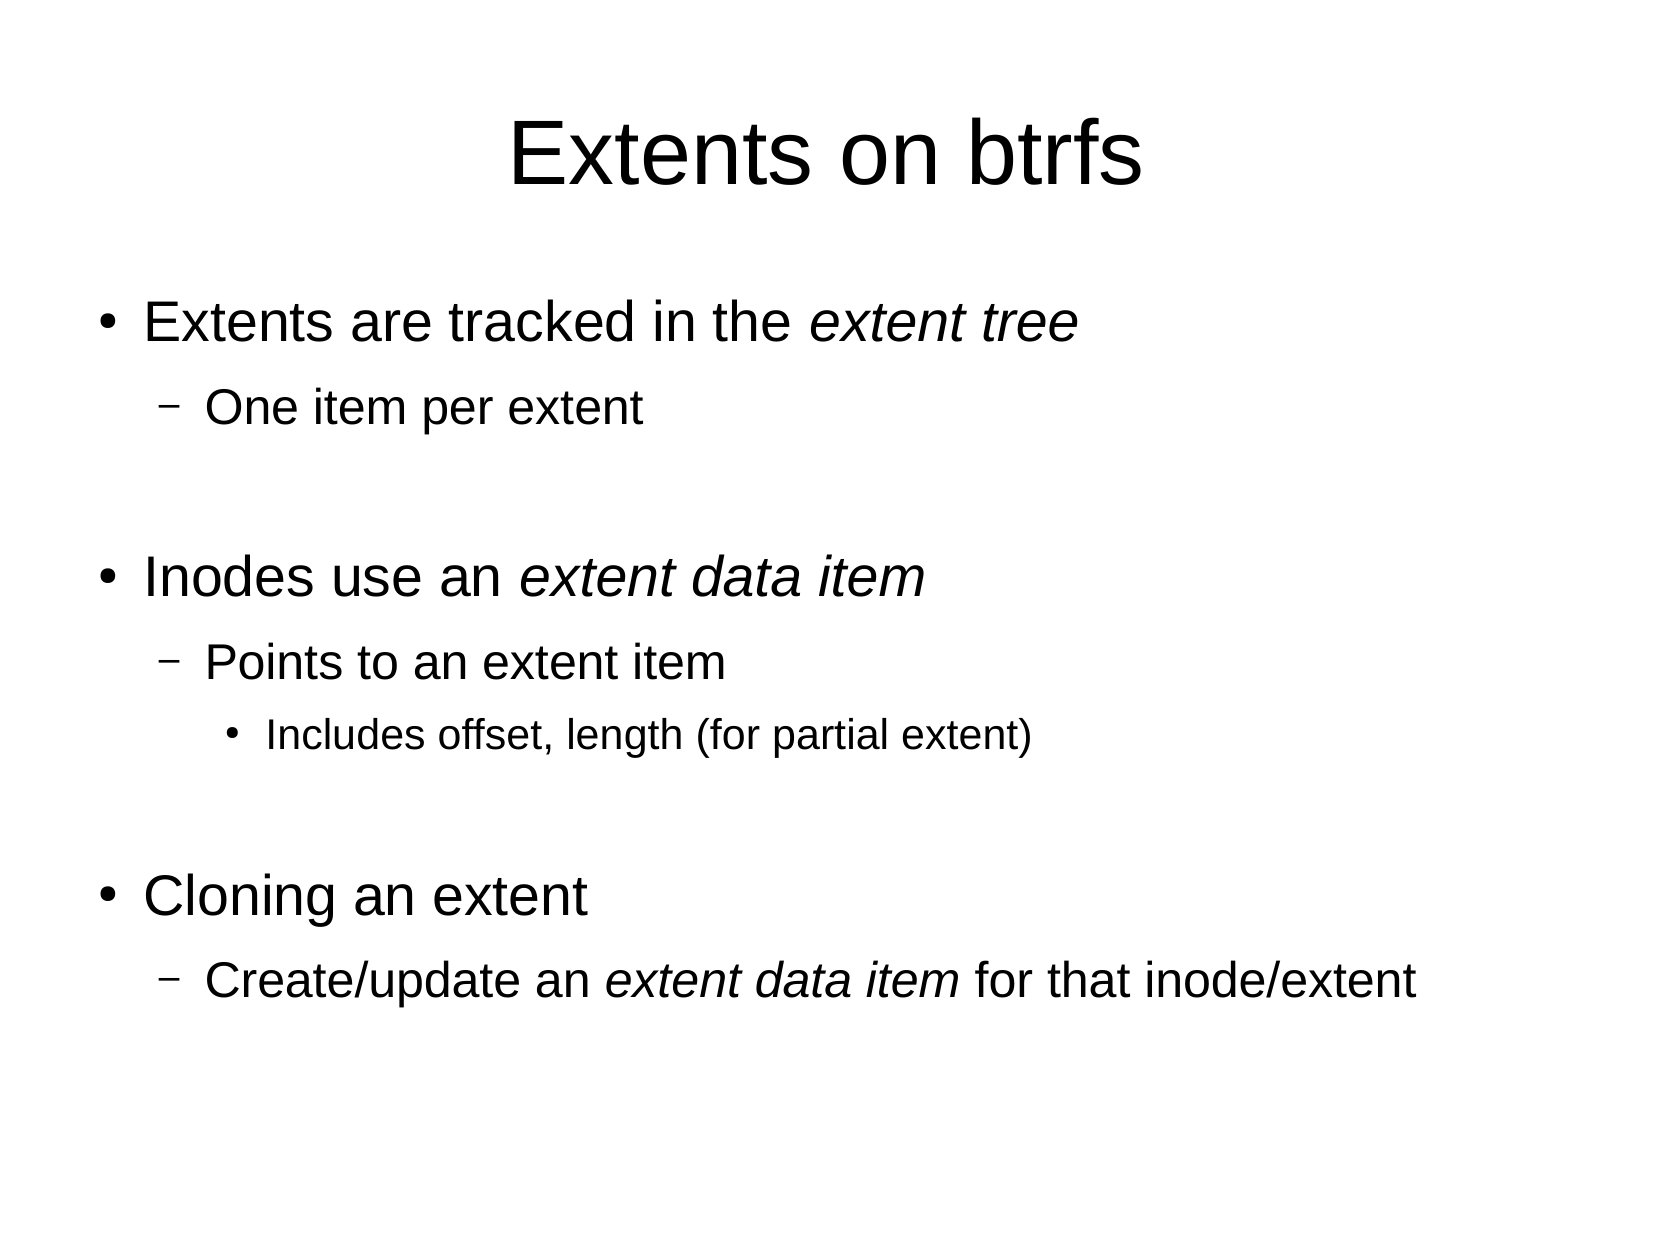

# Extents on btrfs
Extents are tracked in the extent tree
One item per extent
Inodes use an extent data item
Points to an extent item
Includes offset, length (for partial extent)
Cloning an extent
Create/update an extent data item for that inode/extent